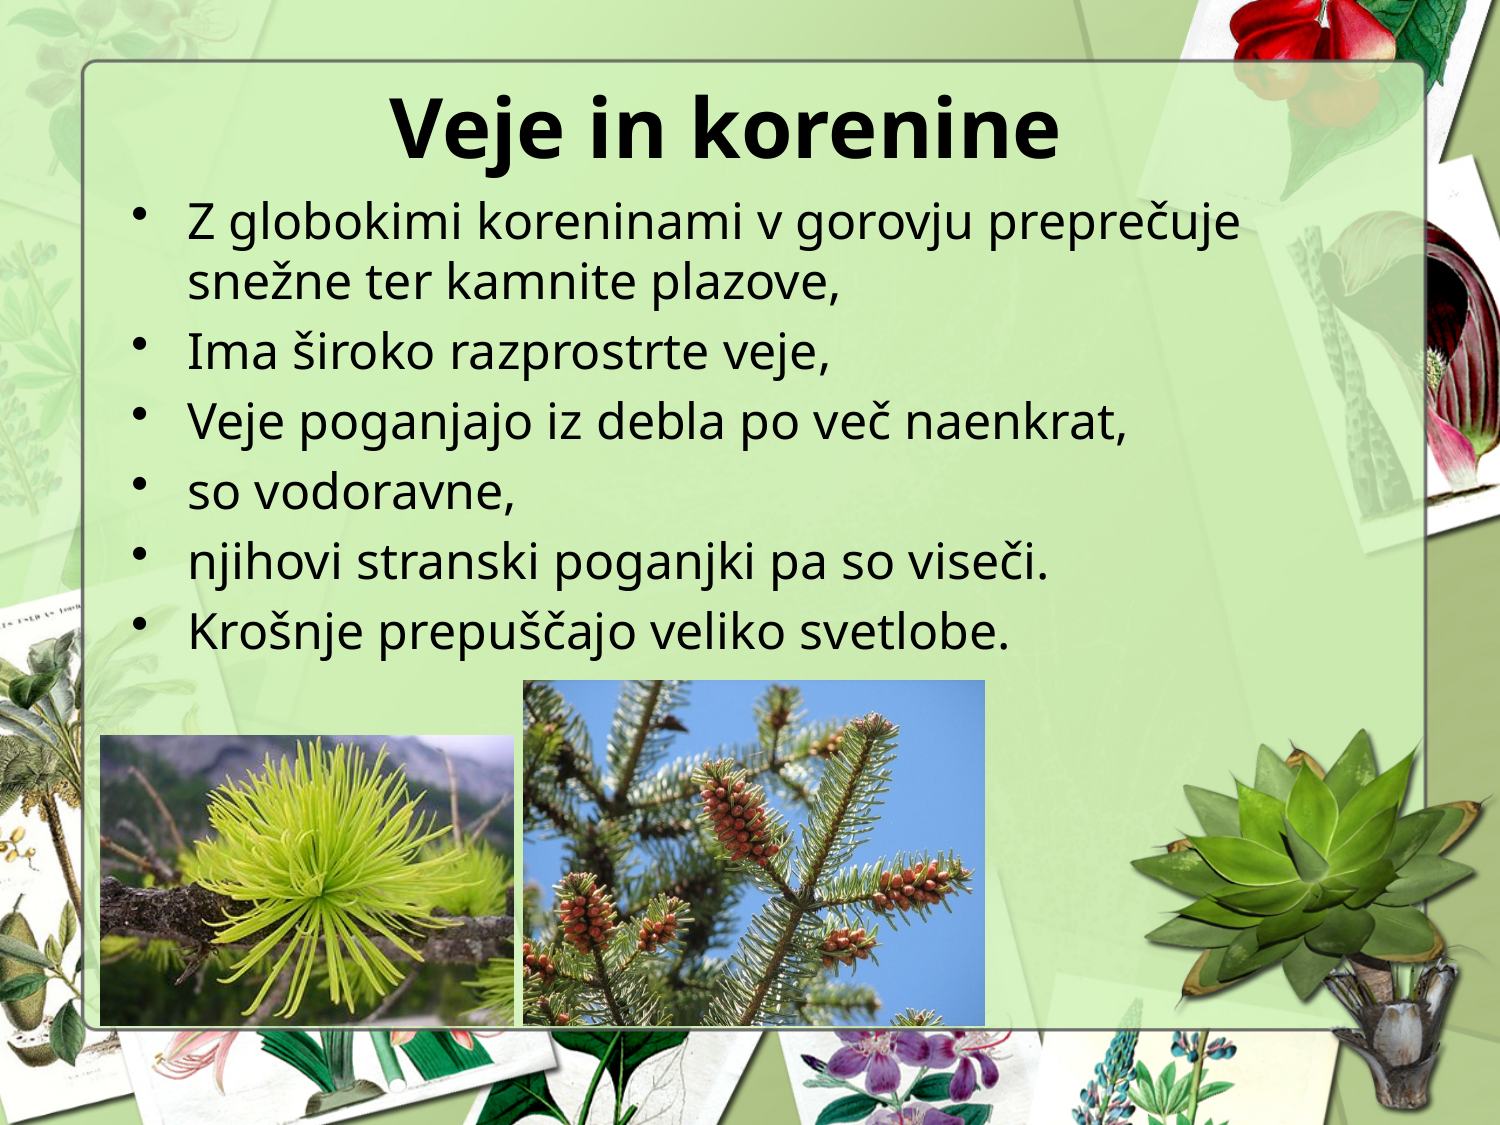

# Veje in korenine
Z globokimi koreninami v gorovju preprečuje snežne ter kamnite plazove,
Ima široko razprostrte veje,
Veje poganjajo iz debla po več naenkrat,
so vodoravne,
njihovi stranski poganjki pa so viseči.
Krošnje prepuščajo veliko svetlobe.